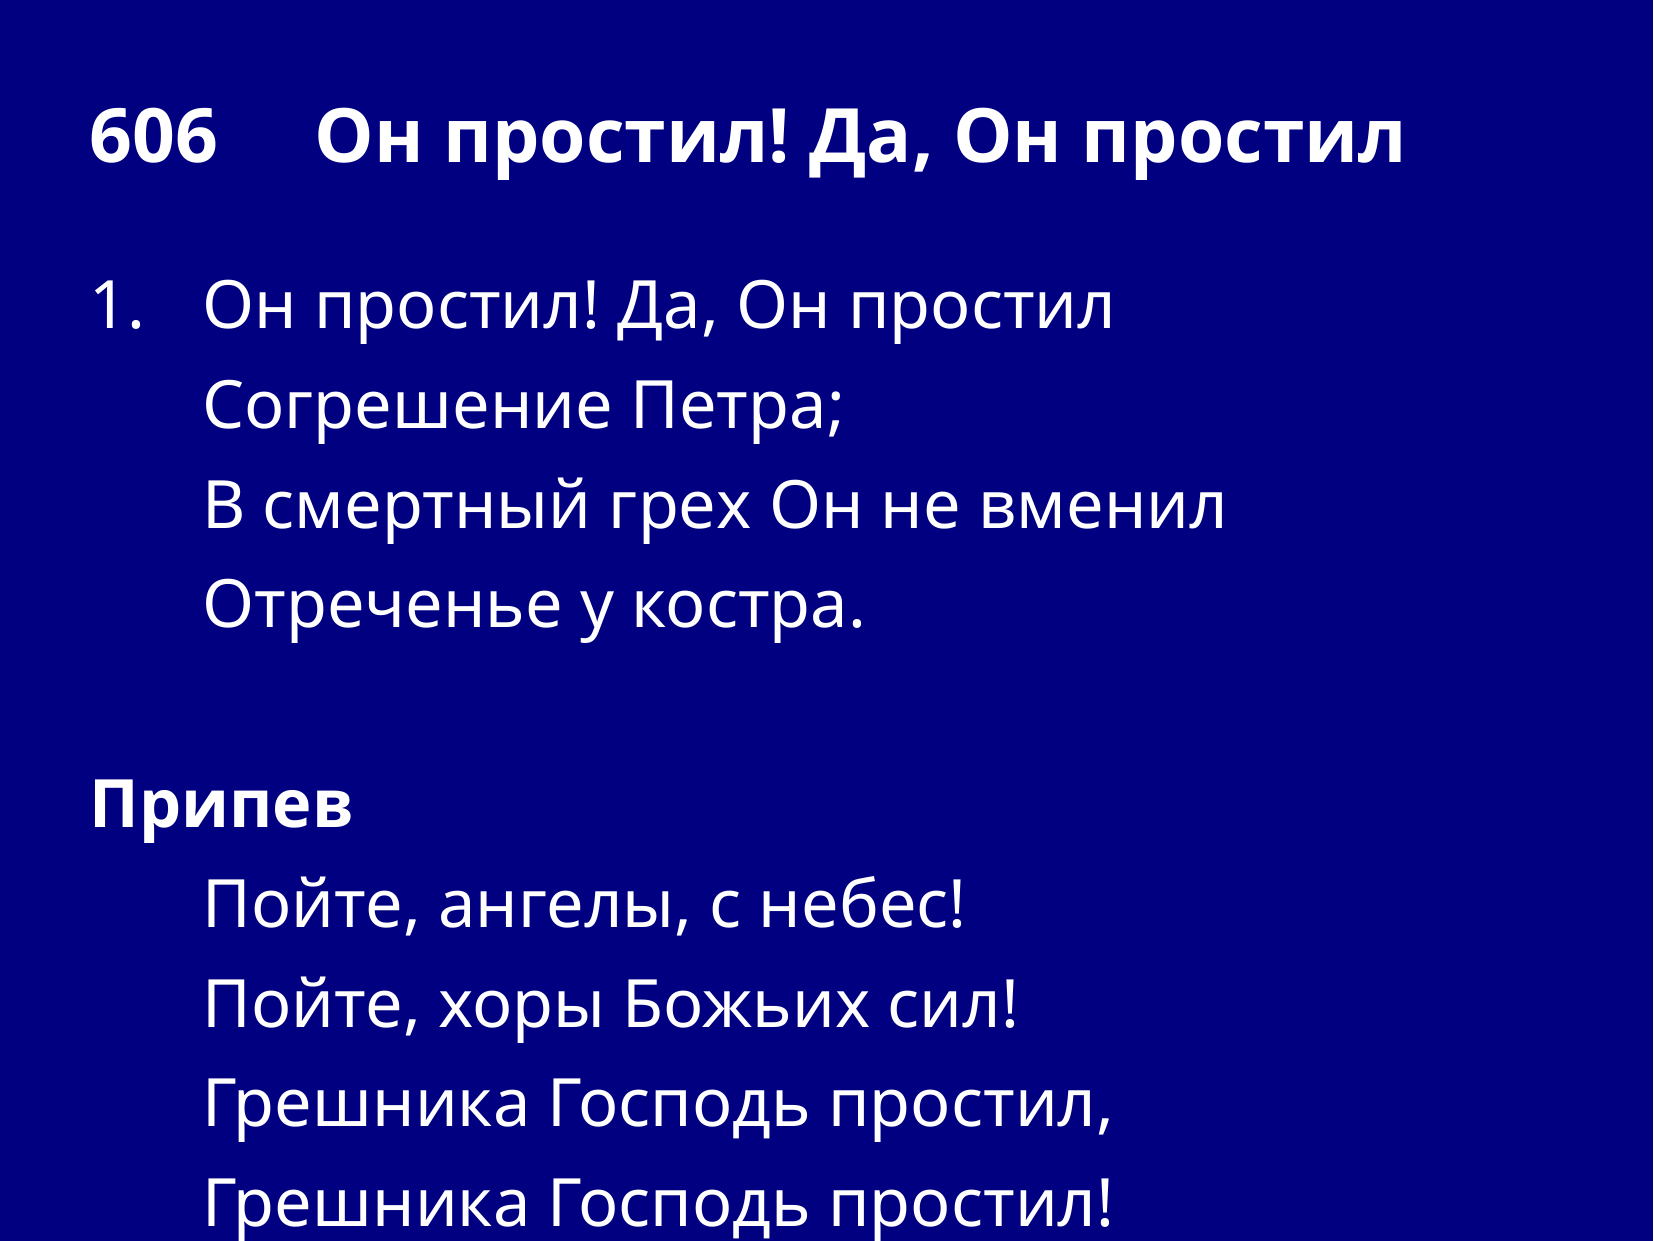

606	Он простил! Да, Он простил
1.	Он простил! Да, Он простил
	Согрешение Петра;
	В смертный грех Он не вменил
	Отреченье у костра.
Припев
	Пойте, ангелы, с небес!
	Пойте, хоры Божьих сил!
	Грешника Господь простил,
	Грешника Господь простил!